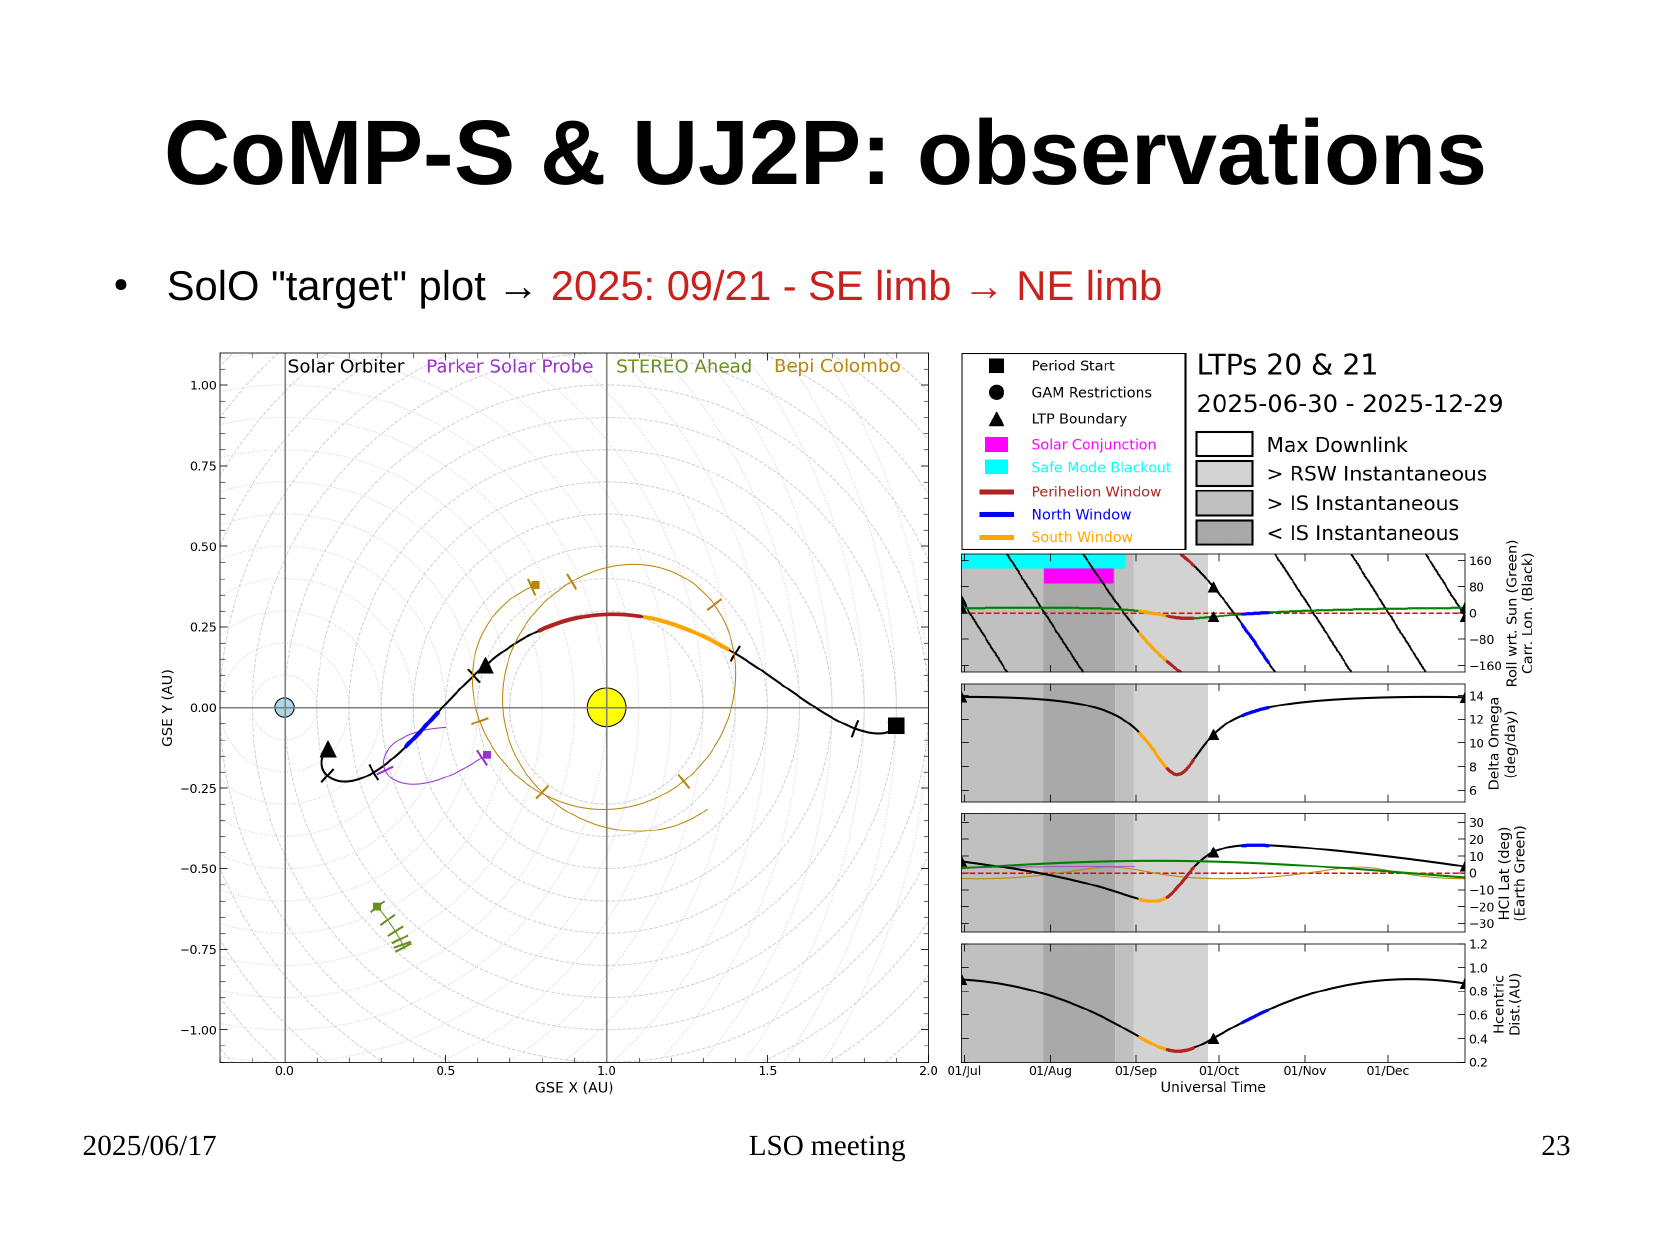

CoMP-S & UJ2P: observations
# SolO "target" plot → 2025: 09/21 - SE limb → NE limb
2025/06/17
LSO meeting
23